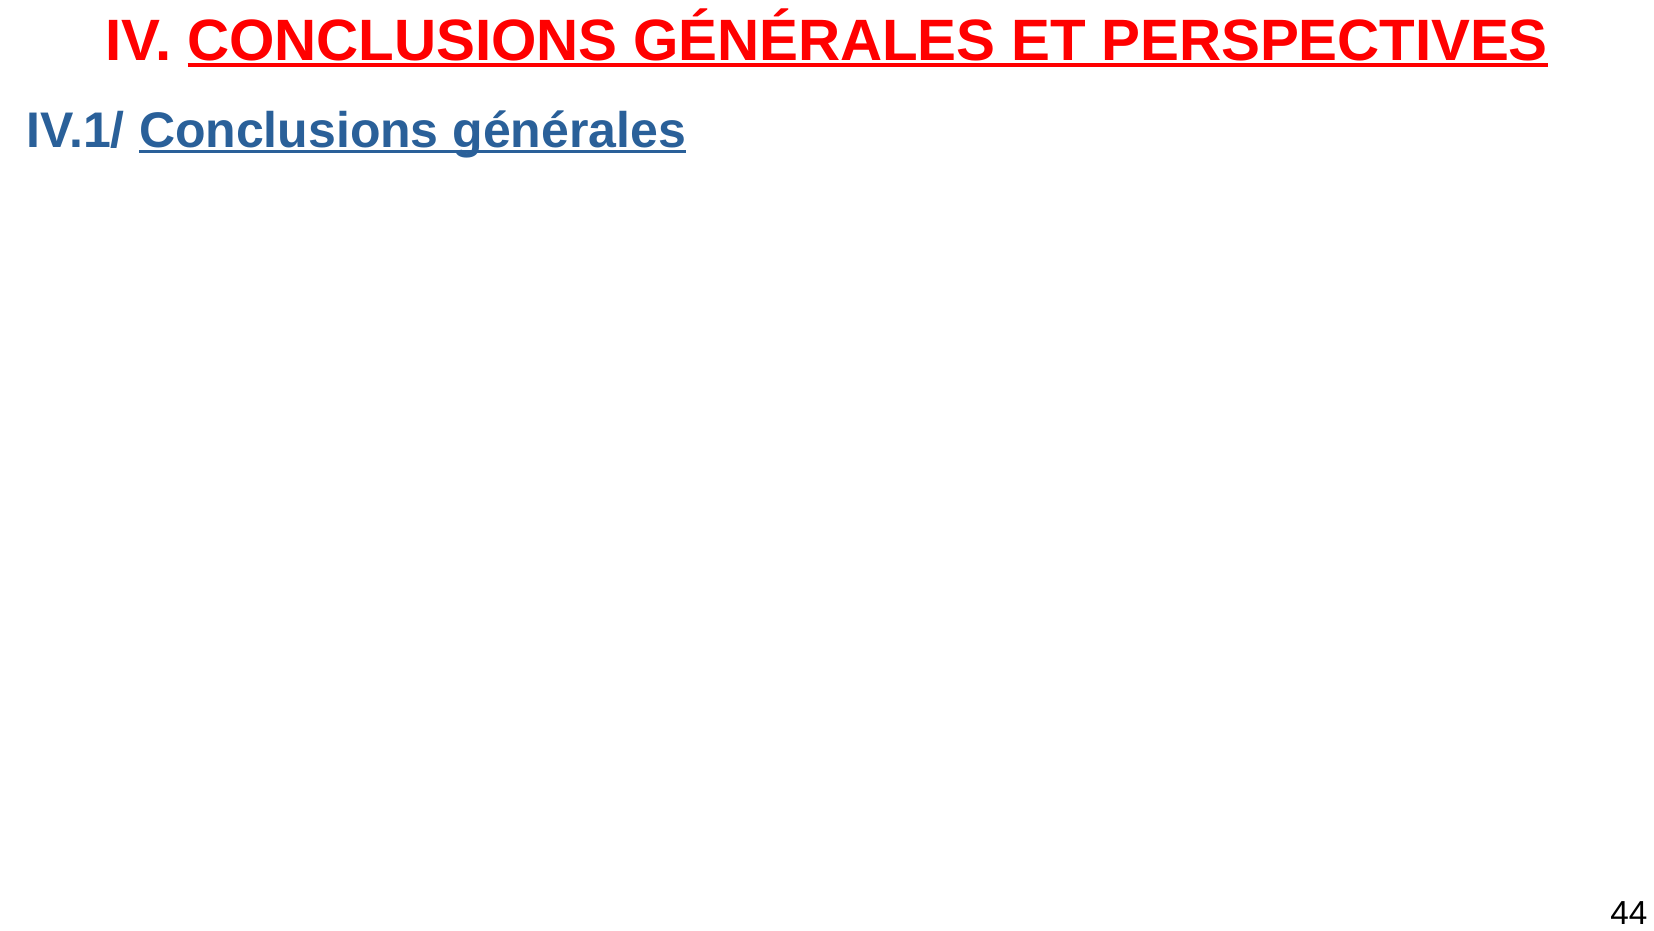

IV. CONCLUSIONS GÉNÉRALES ET PERSPECTIVES
IV.1/ Conclusions générales
44